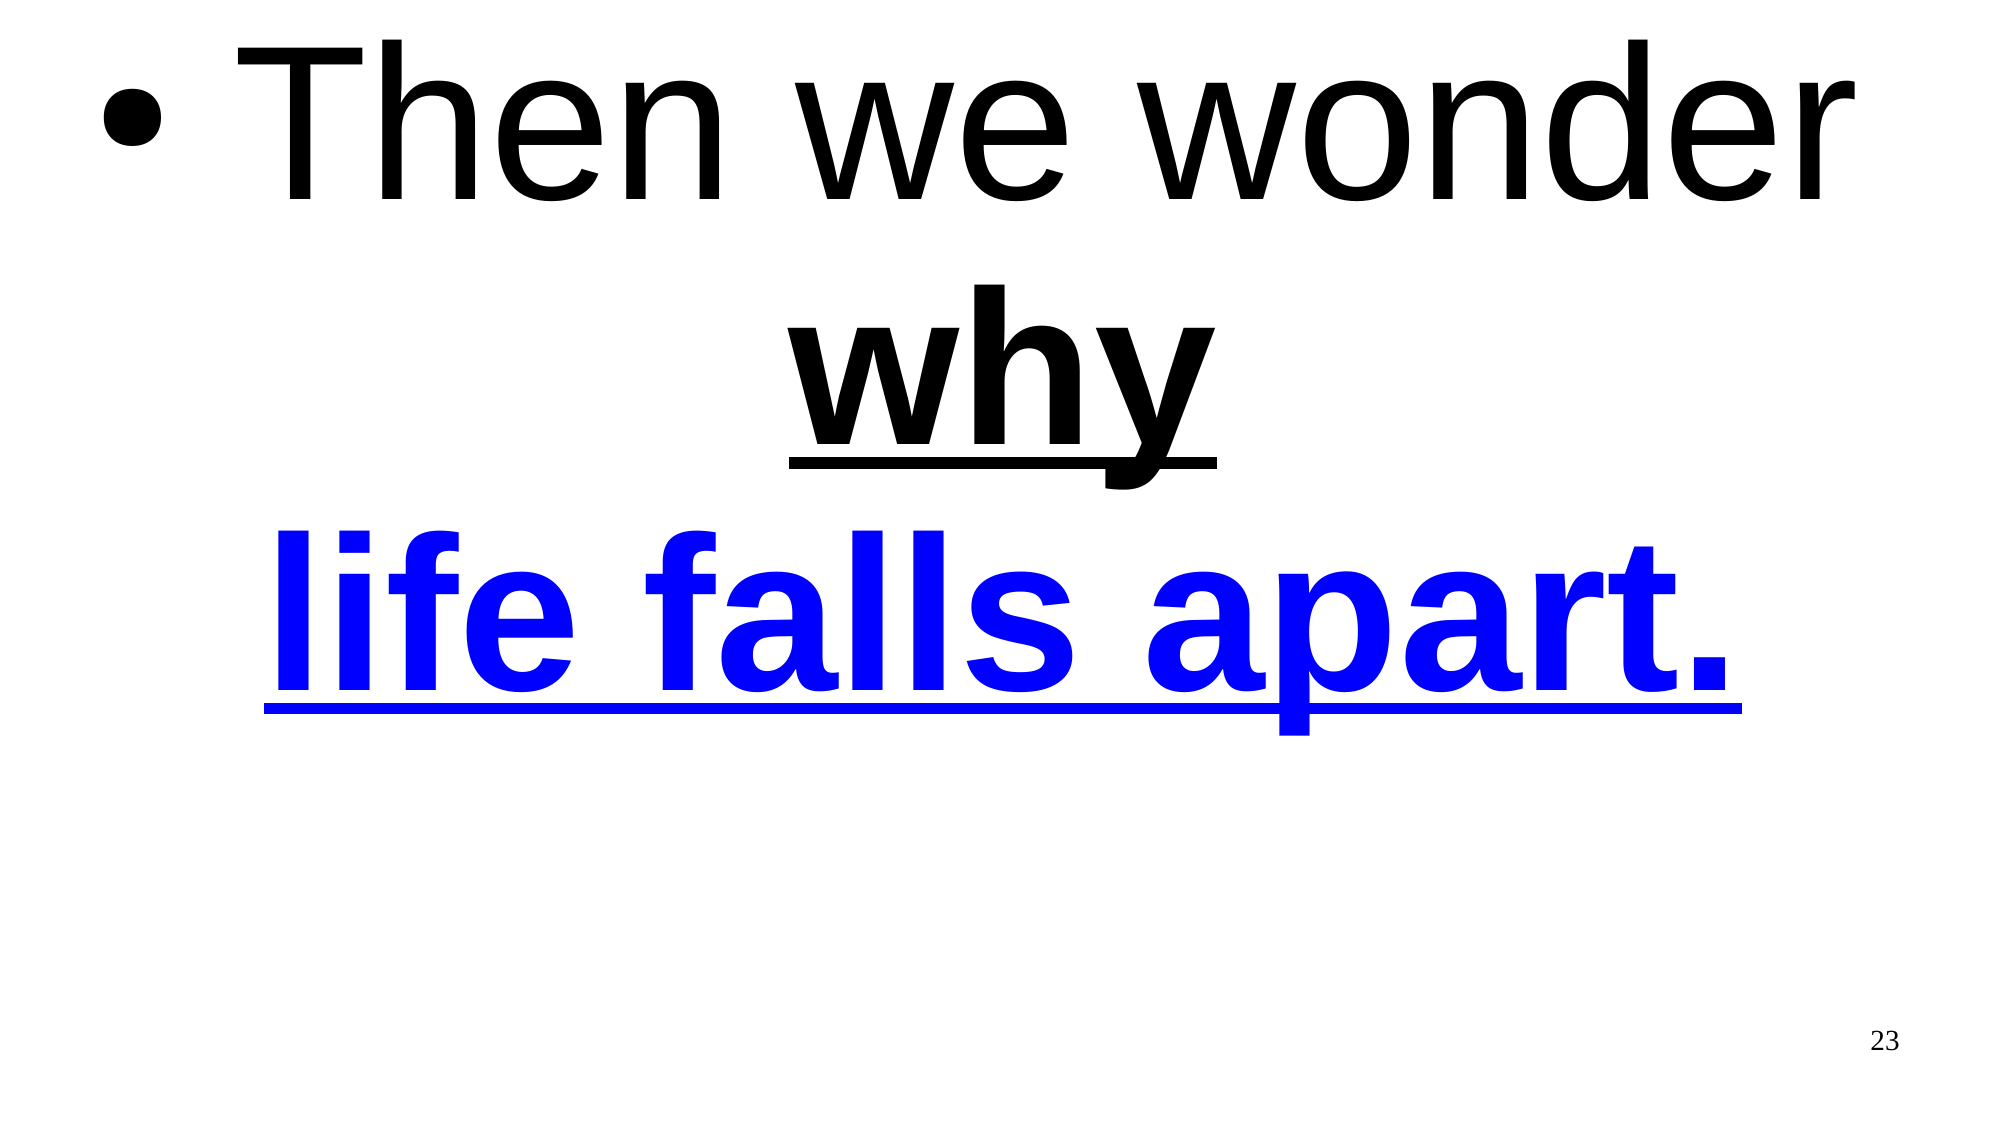

# Then we wonder why life falls apart.
23